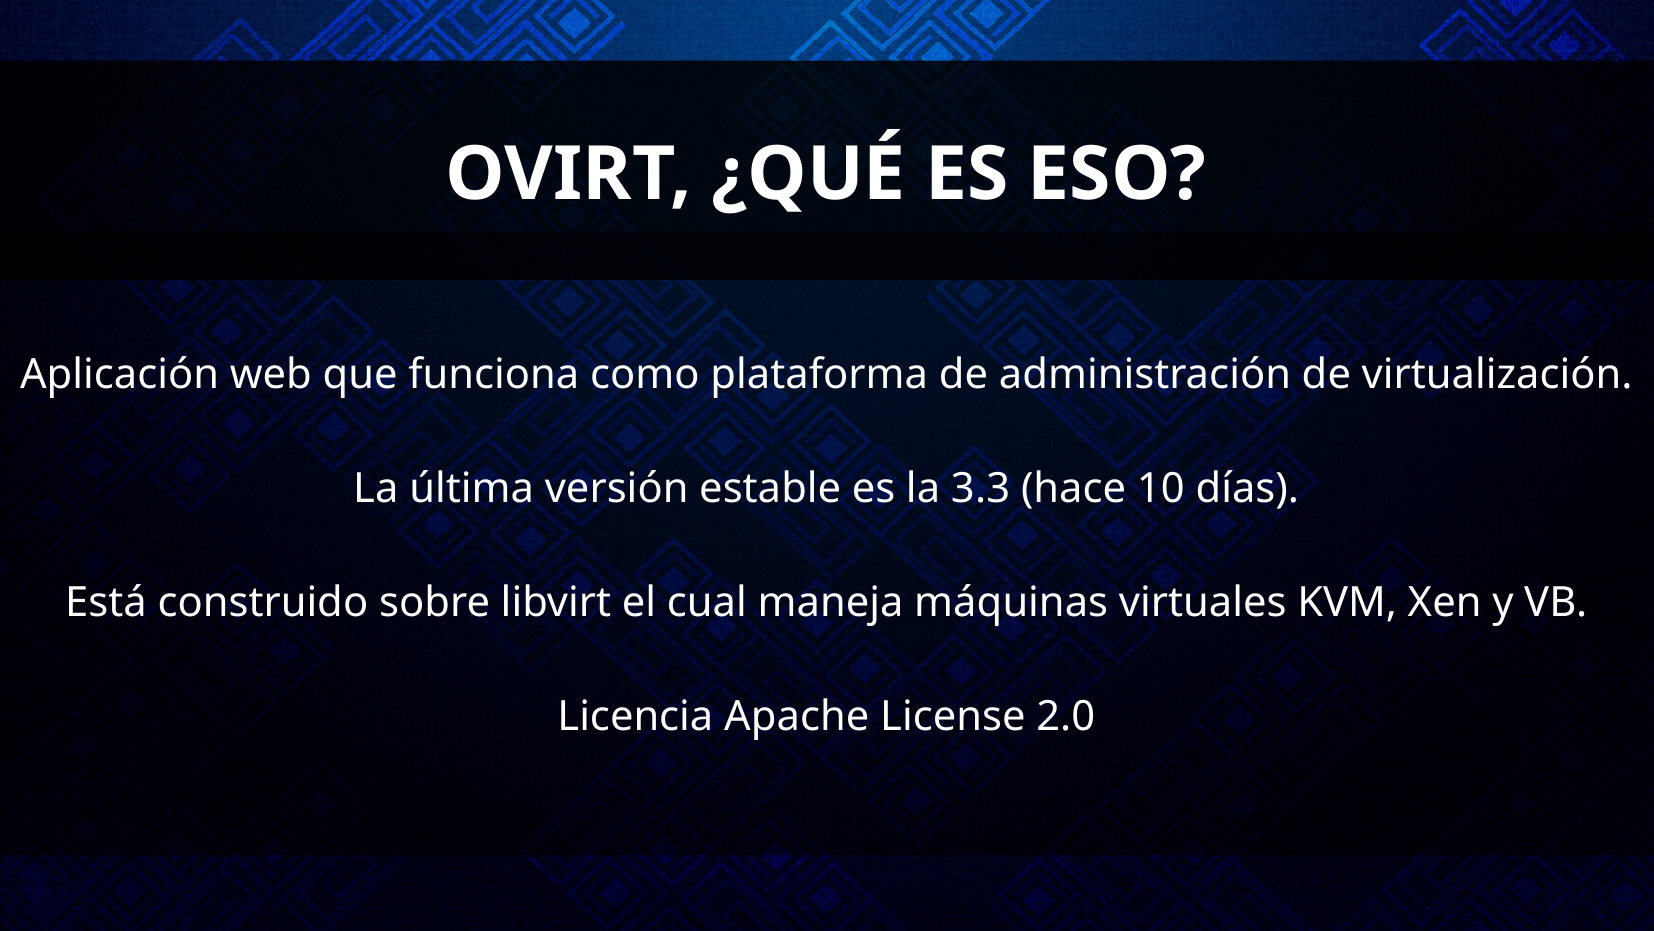

OVIRT, ¿QUÉ ES ESO?
Aplicación web que funciona como plataforma de administración de virtualización.
La última versión estable es la 3.3 (hace 10 días).
Está construido sobre libvirt el cual maneja máquinas virtuales KVM, Xen y VB.
Licencia Apache License 2.0